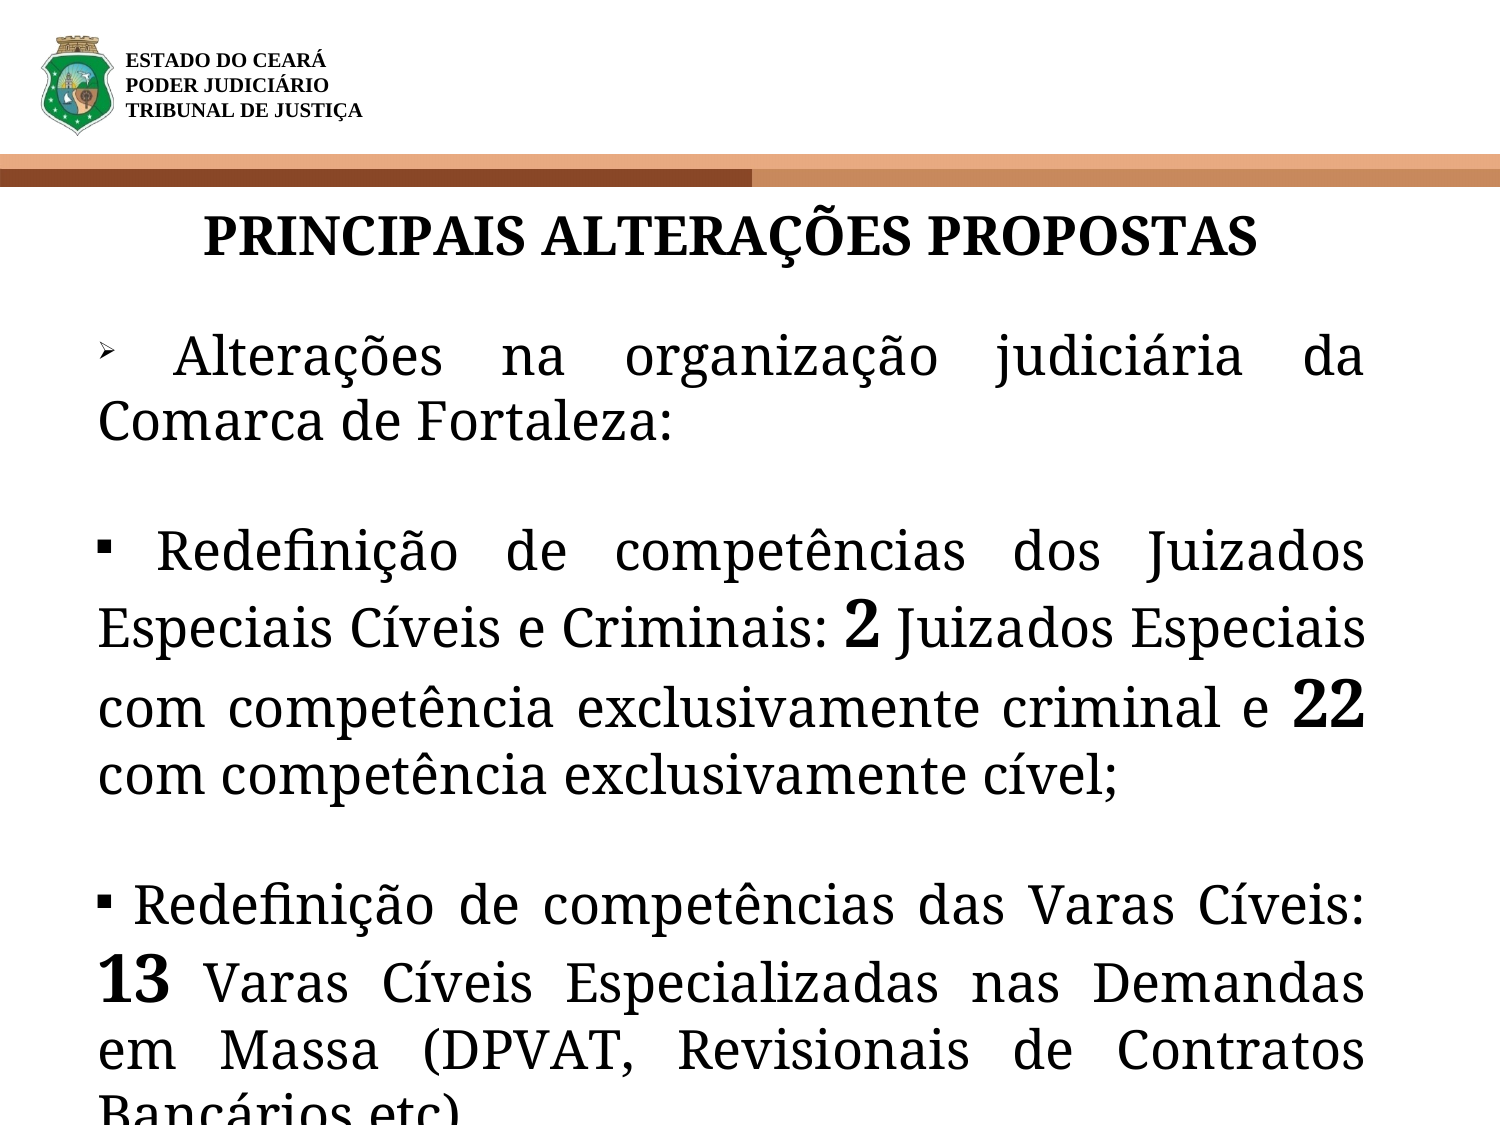

PRINCIPAIS ALTERAÇÕES PROPOSTAS
 Alterações na organização judiciária da Comarca de Fortaleza:
 Redefinição de competências dos Juizados Especiais Cíveis e Criminais: 2 Juizados Especiais com competência exclusivamente criminal e 22 com competência exclusivamente cível;
 Redefinição de competências das Varas Cíveis: 13 Varas Cíveis Especializadas nas Demandas em Massa (DPVAT, Revisionais de Contratos Bancários etc).